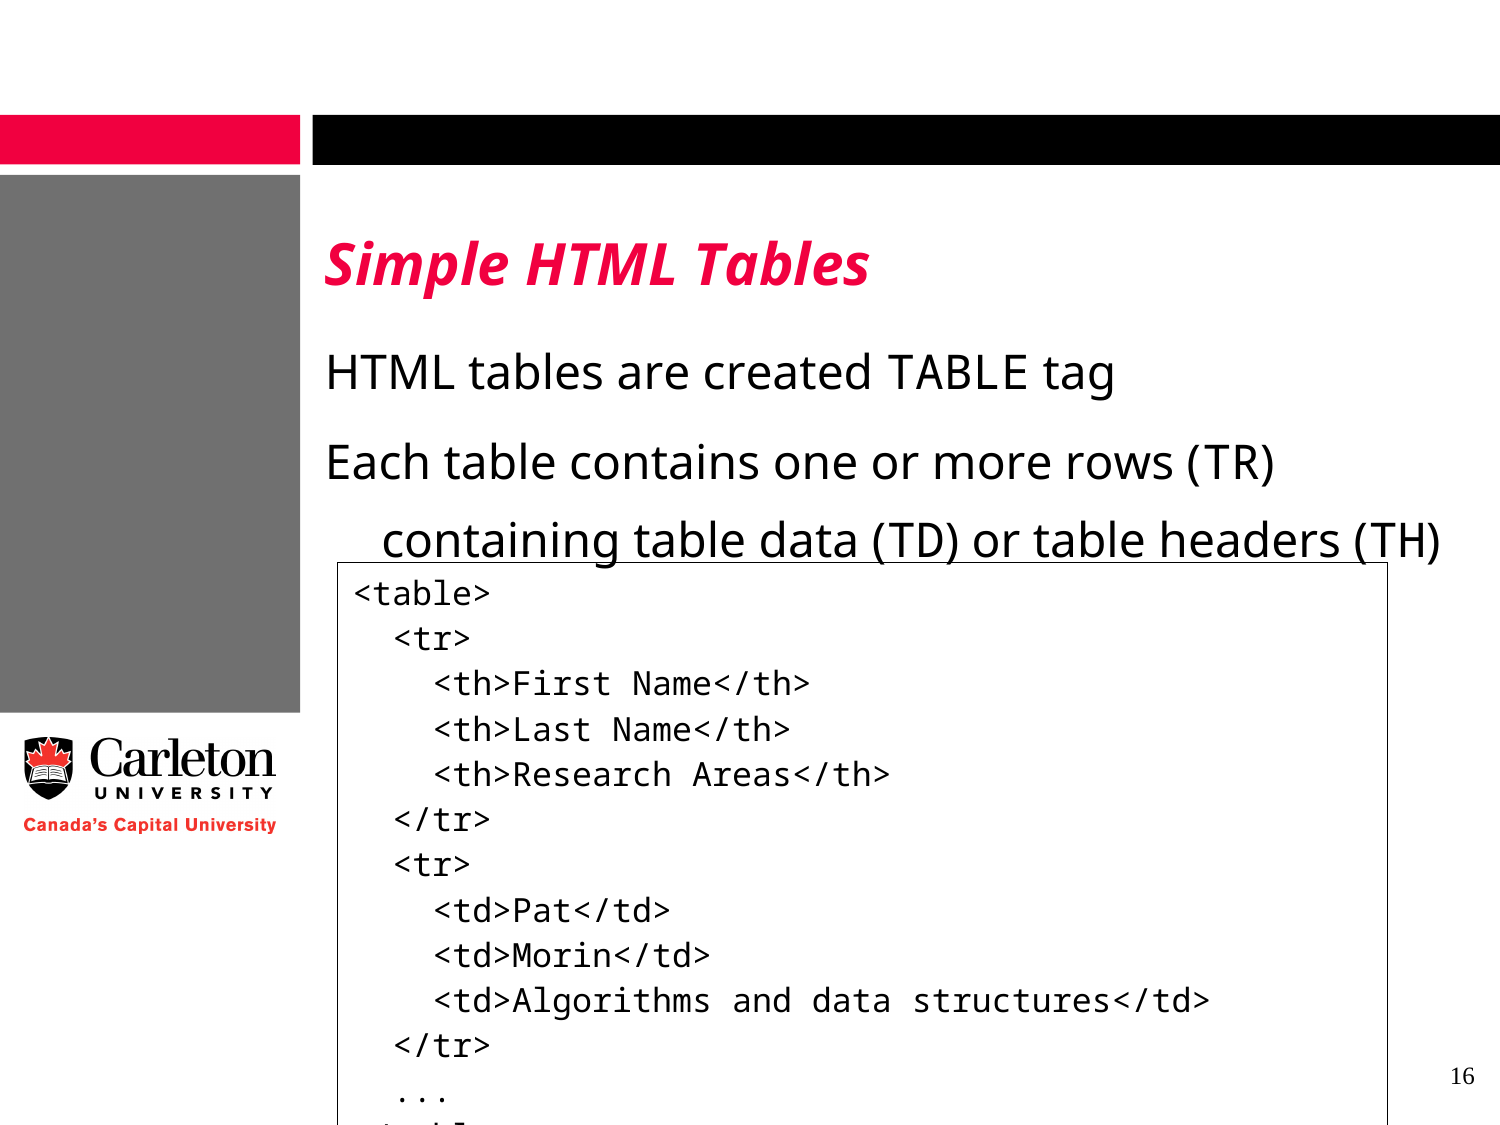

# Simple HTML Tables
HTML tables are created TABLE tag
Each table contains one or more rows (TR) containing table data (TD) or table headers (TH)
<table>
 <tr>
 <th>First Name</th>
 <th>Last Name</th>
 <th>Research Areas</th>
 </tr>
 <tr>
 <td>Pat</td>
 <td>Morin</td>
 <td>Algorithms and data structures</td>
 </tr>
 ...
</table>
16